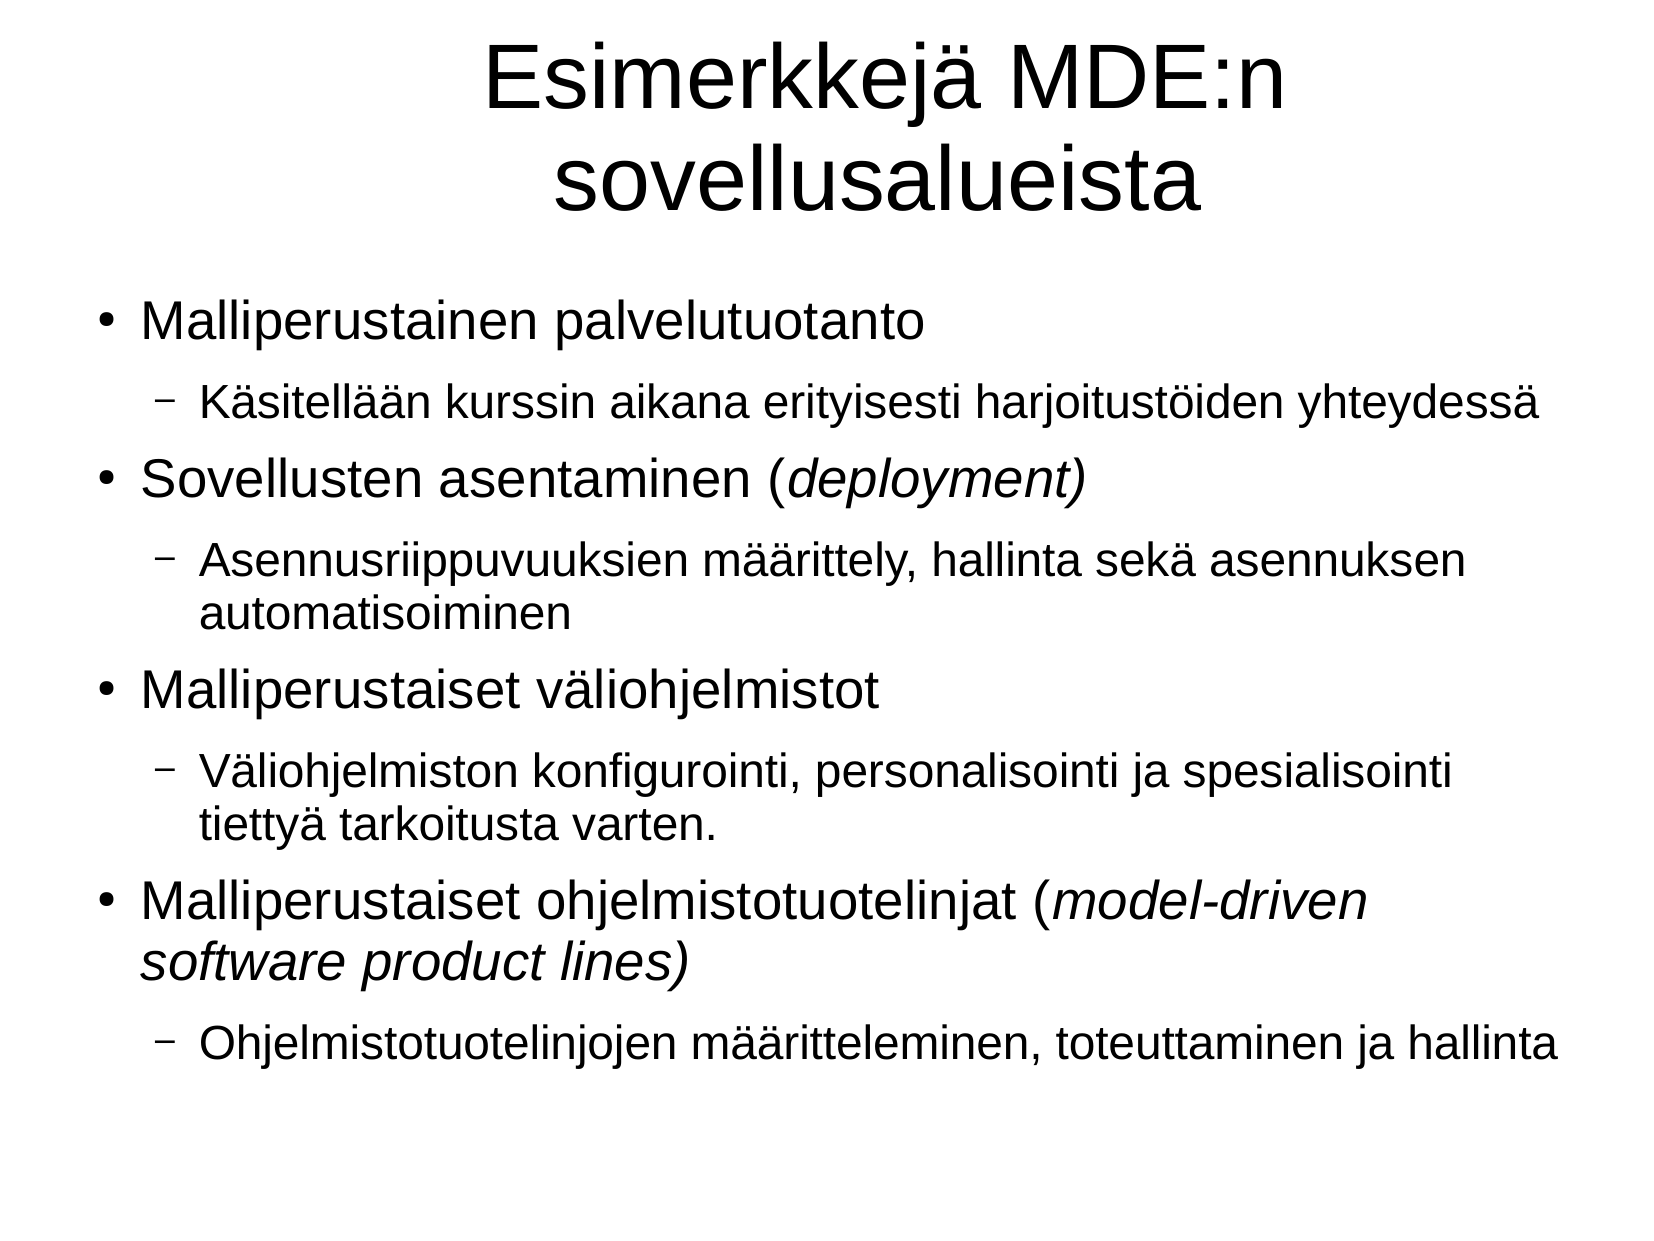

Esimerkkejä MDE:n sovellusalueista
# Malliperustainen palvelutuotanto
Käsitellään kurssin aikana erityisesti harjoitustöiden yhteydessä
Sovellusten asentaminen (deployment)
Asennusriippuvuuksien määrittely, hallinta sekä asennuksen automatisoiminen
Malliperustaiset väliohjelmistot
Väliohjelmiston konfigurointi, personalisointi ja spesialisointi tiettyä tarkoitusta varten.
Malliperustaiset ohjelmistotuotelinjat (model-driven software product lines)
Ohjelmistotuotelinjojen määritteleminen, toteuttaminen ja hallinta